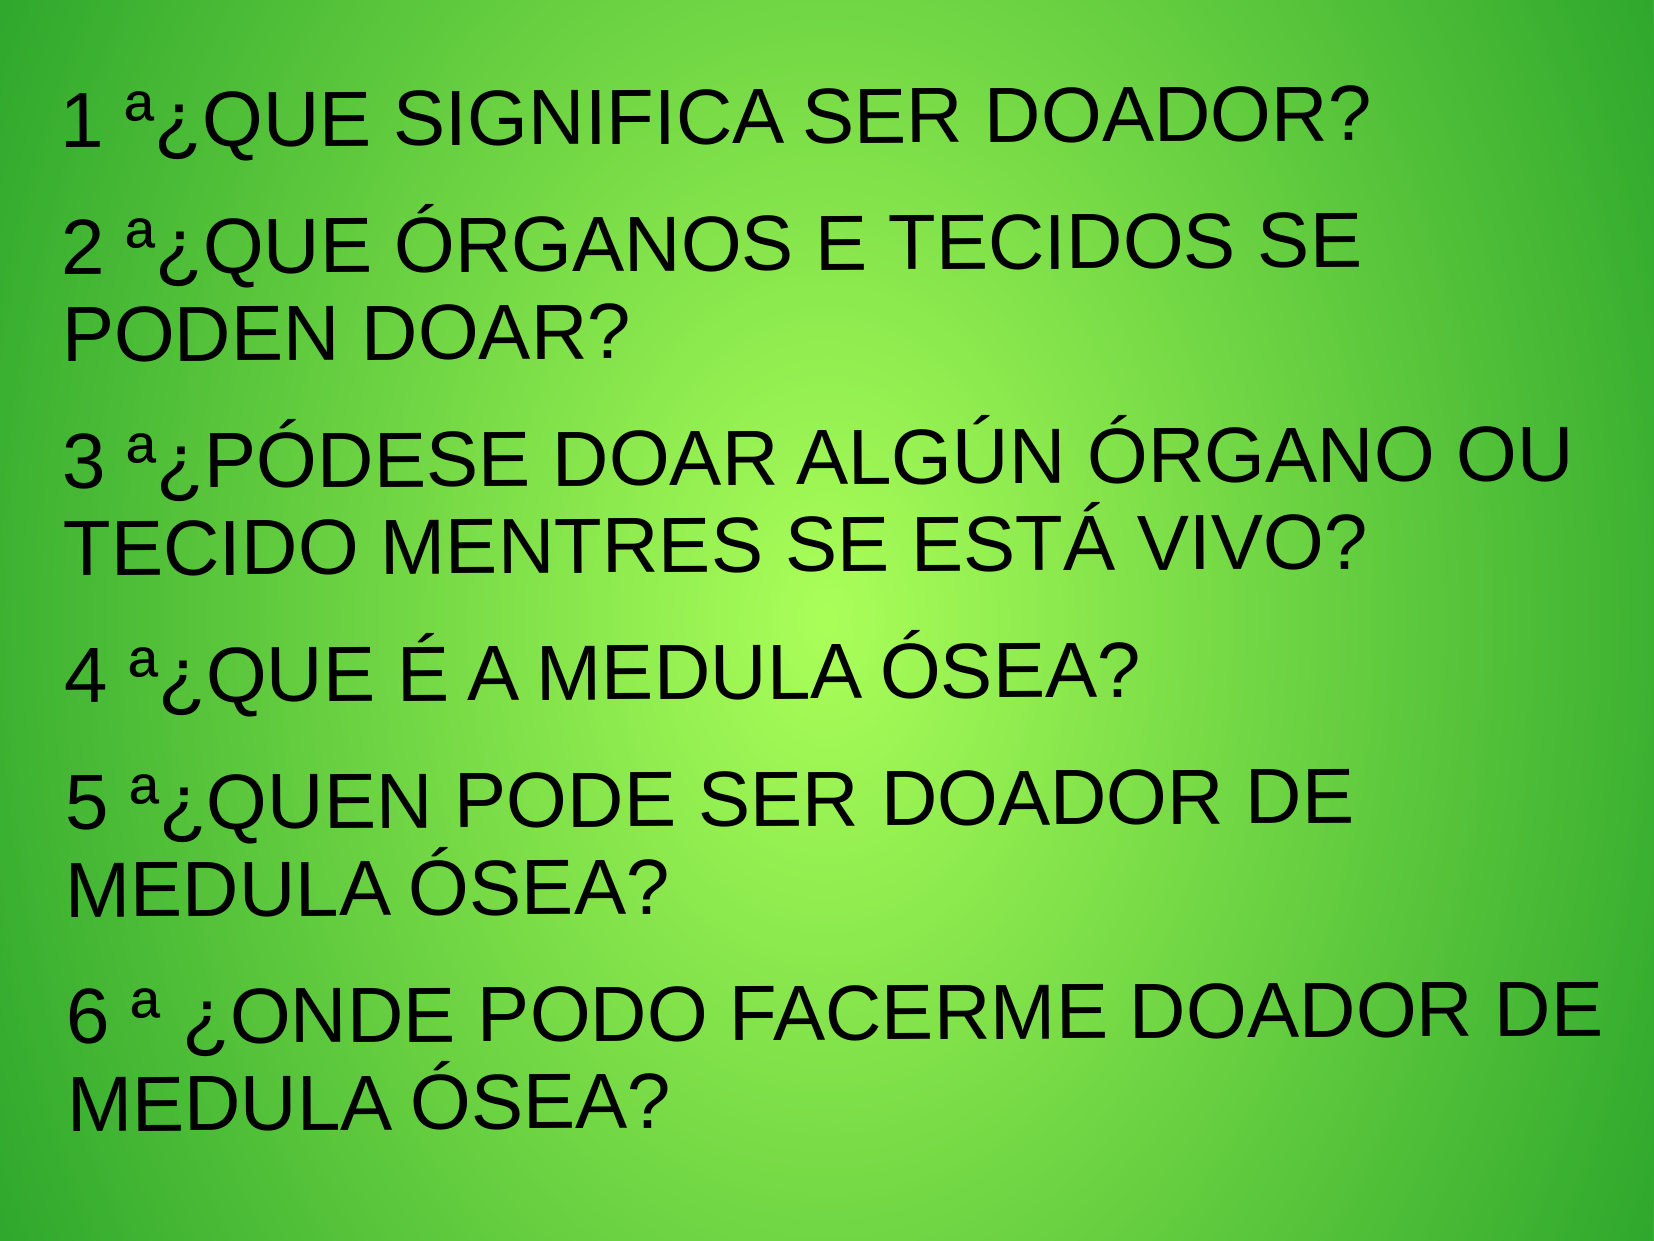

# 1 ª¿QUE SIGNIFICA SER DOADOR?
2 ª¿QUE ÓRGANOS E TECIDOS SE PODEN DOAR?
3 ª¿PÓDESE DOAR ALGÚN ÓRGANO OU TECIDO MENTRES SE ESTÁ VIVO?
4 ª¿QUE É A MEDULA ÓSEA?
5 ª¿QUEN PODE SER DOADOR DE MEDULA ÓSEA?
6 ª ¿ONDE PODO FACERME DOADOR DE MEDULA ÓSEA?